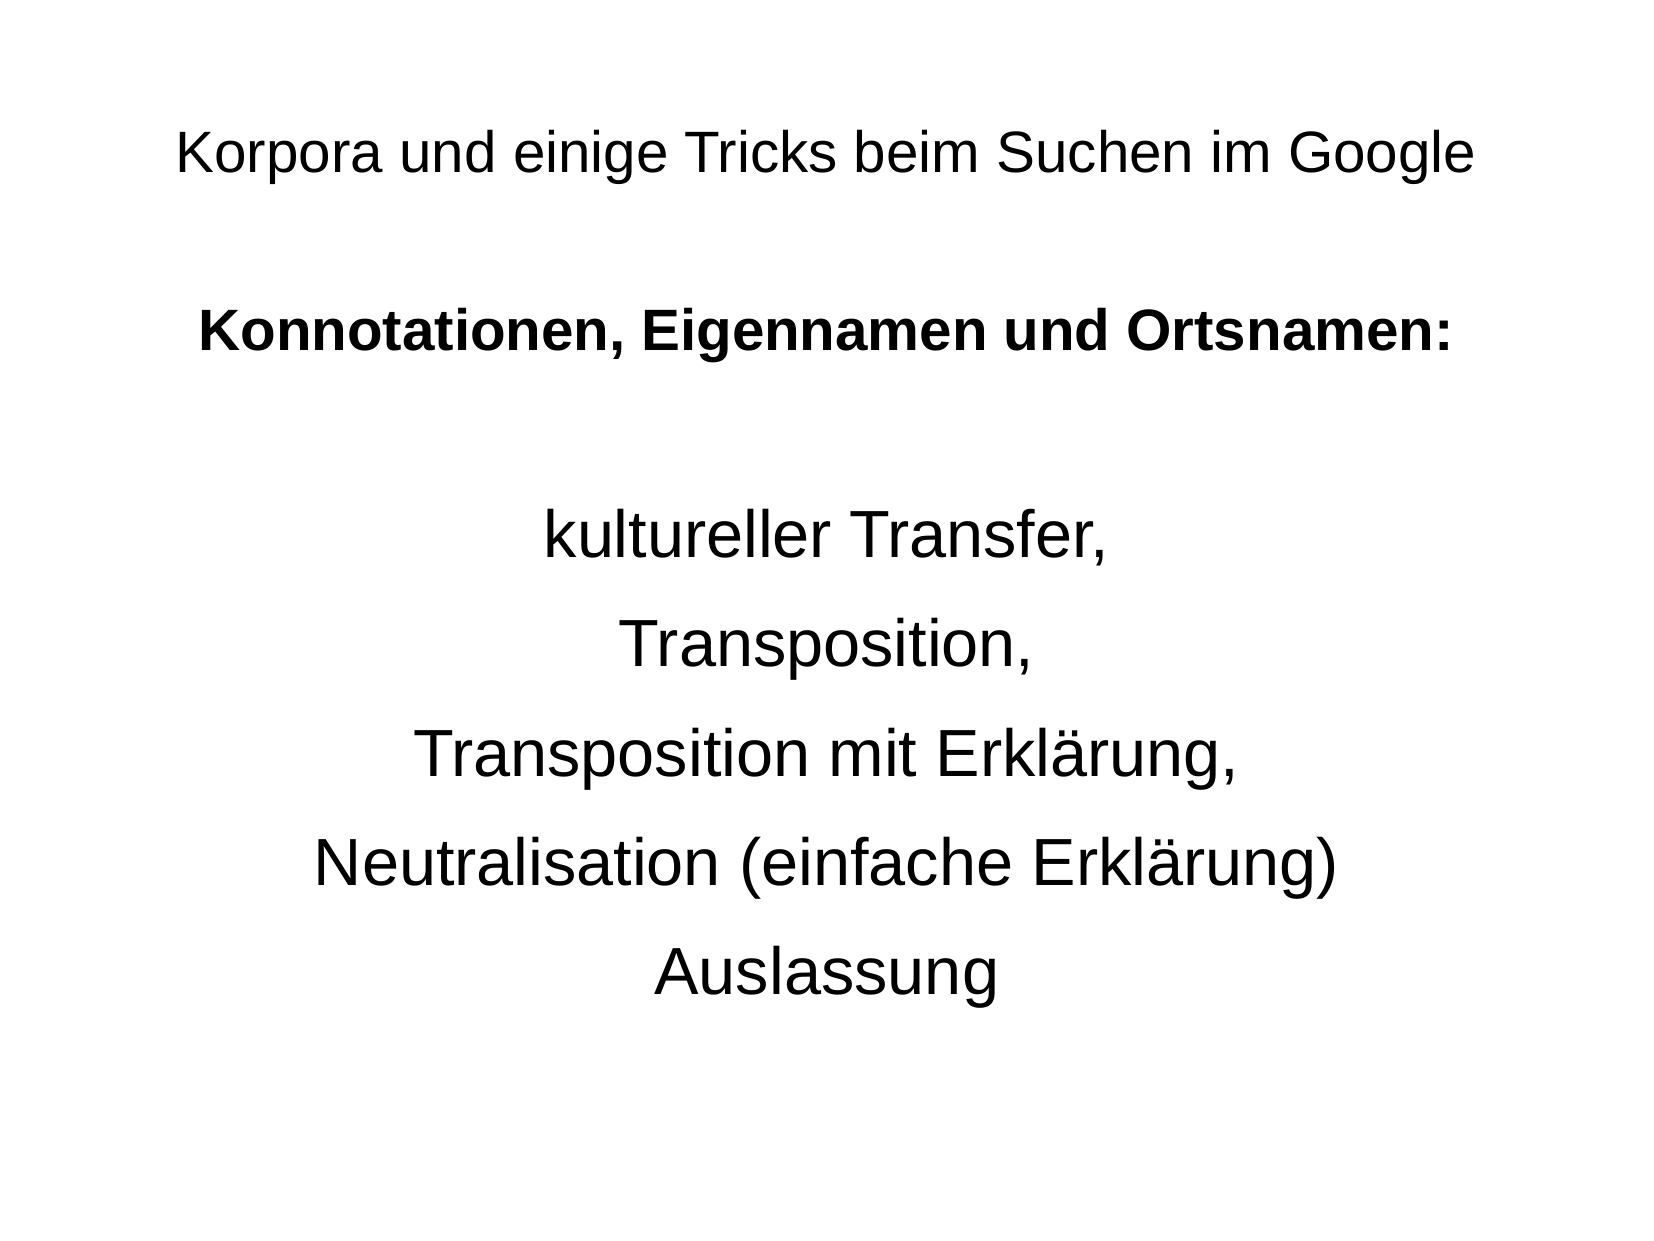

# Korpora und einige Tricks beim Suchen im Google
Konnotationen, Eigennamen und Ortsnamen:
kultureller Transfer,
Transposition,
Transposition mit Erklärung,
Neutralisation (einfache Erklärung)
Auslassung